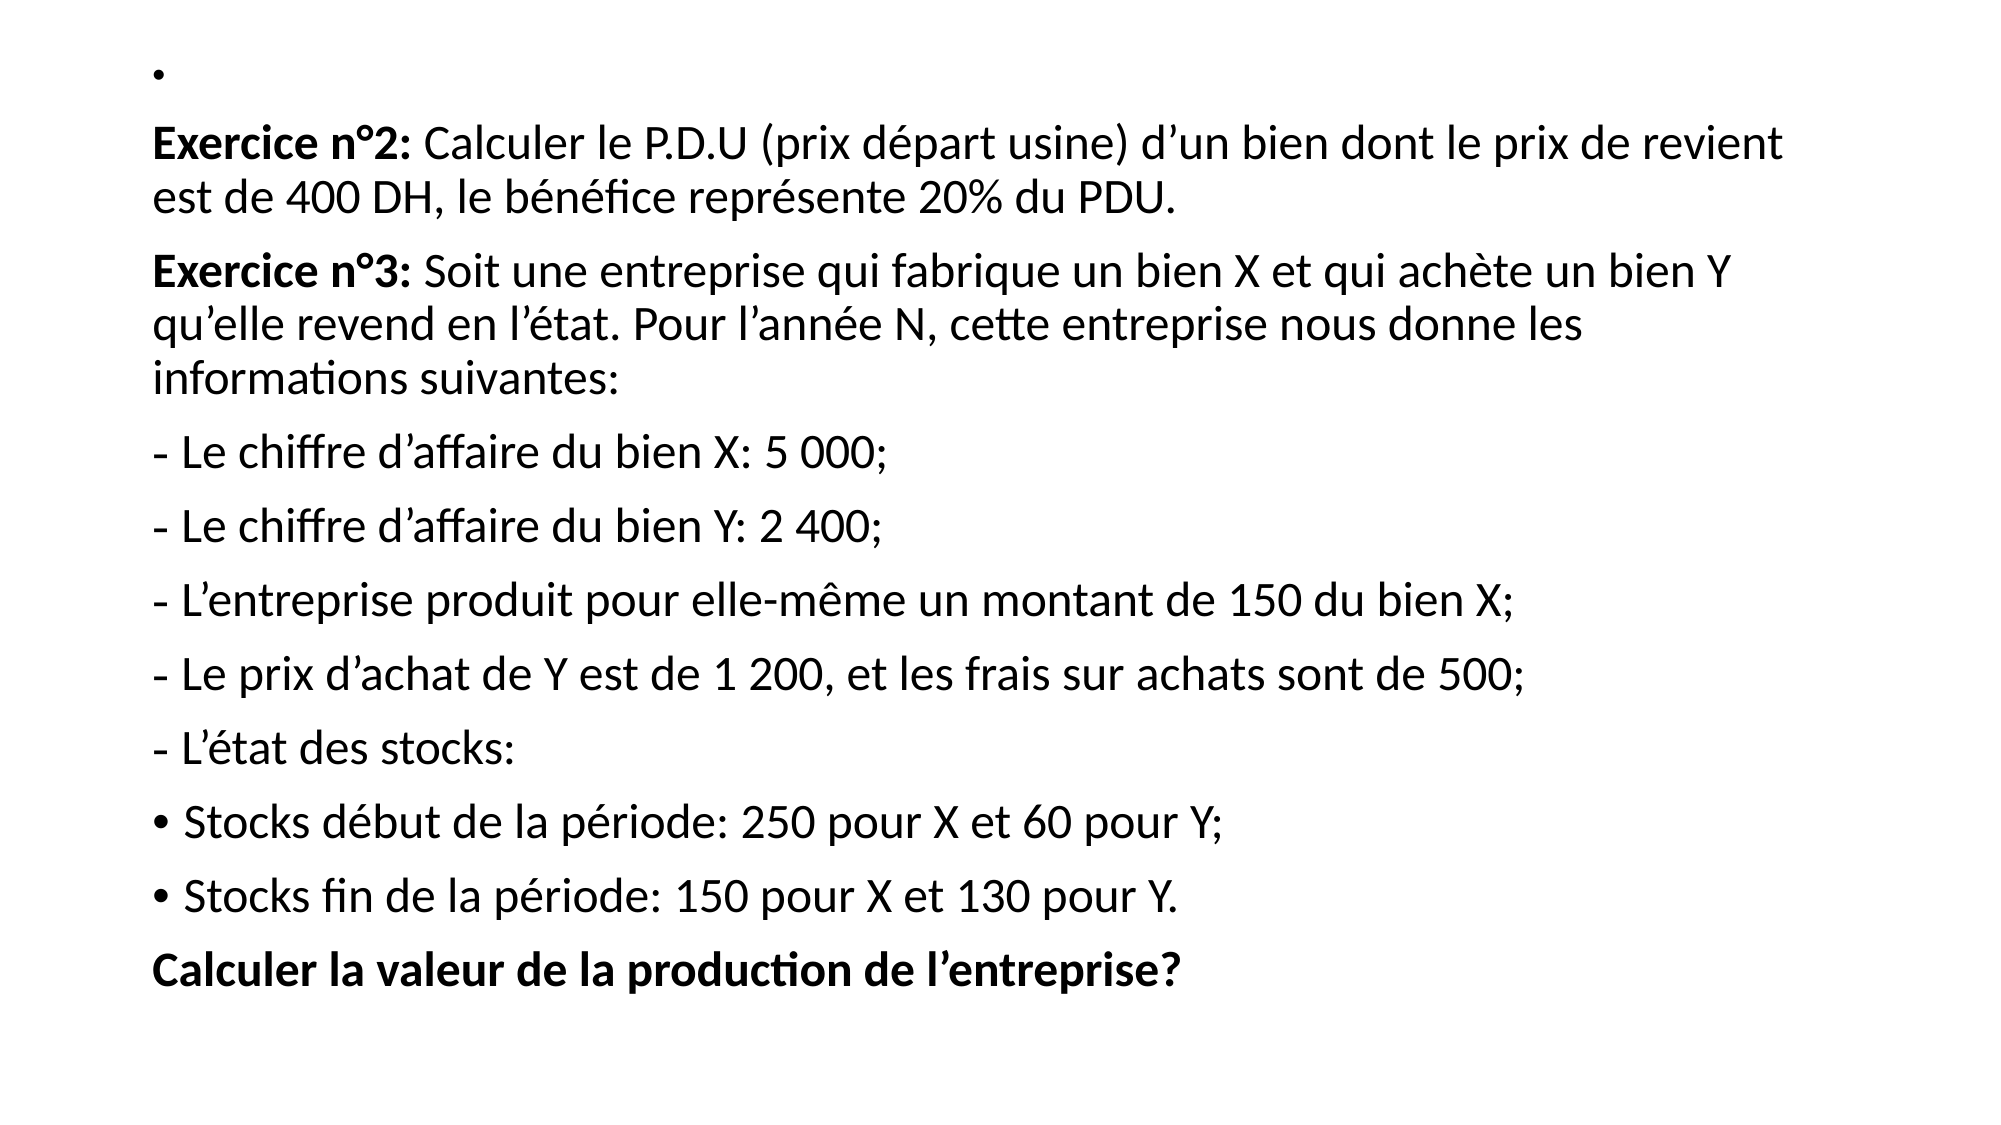

# Exercice n°2: Calculer le P.D.U (prix départ usine) d’un bien dont le prix de revient est de 400 DH, le bénéfice représente 20% du PDU.
Exercice n°3: Soit une entreprise qui fabrique un bien X et qui achète un bien Y qu’elle revend en l’état. Pour l’année N, cette entreprise nous donne les informations suivantes:
- Le chiffre d’affaire du bien X: 5 000;
- Le chiffre d’affaire du bien Y: 2 400;
- L’entreprise produit pour elle-même un montant de 150 du bien X;
- Le prix d’achat de Y est de 1 200, et les frais sur achats sont de 500;
- L’état des stocks:
• Stocks début de la période: 250 pour X et 60 pour Y;
• Stocks fin de la période: 150 pour X et 130 pour Y.
Calculer la valeur de la production de l’entreprise?